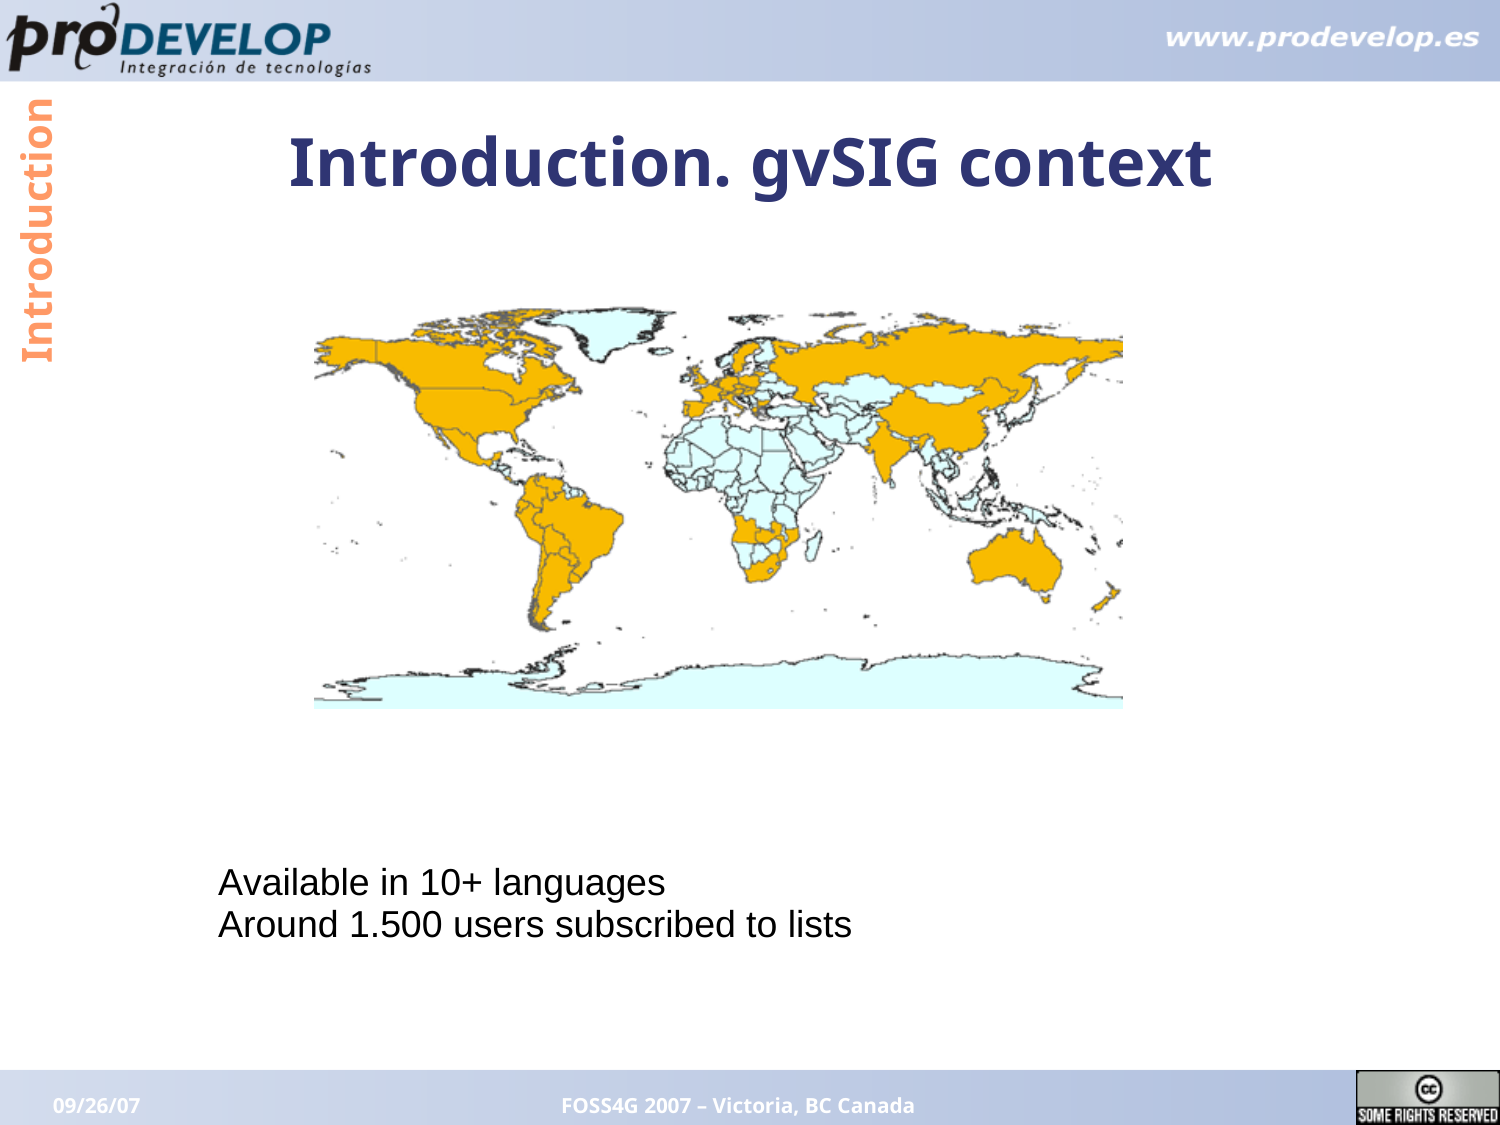

# Introduction. gvSIG context
Introduction
Available in 10+ languages
Around 1.500 users subscribed to lists
25/10/2006
5
Plan Difusión Interna gvSIG v. 2.0